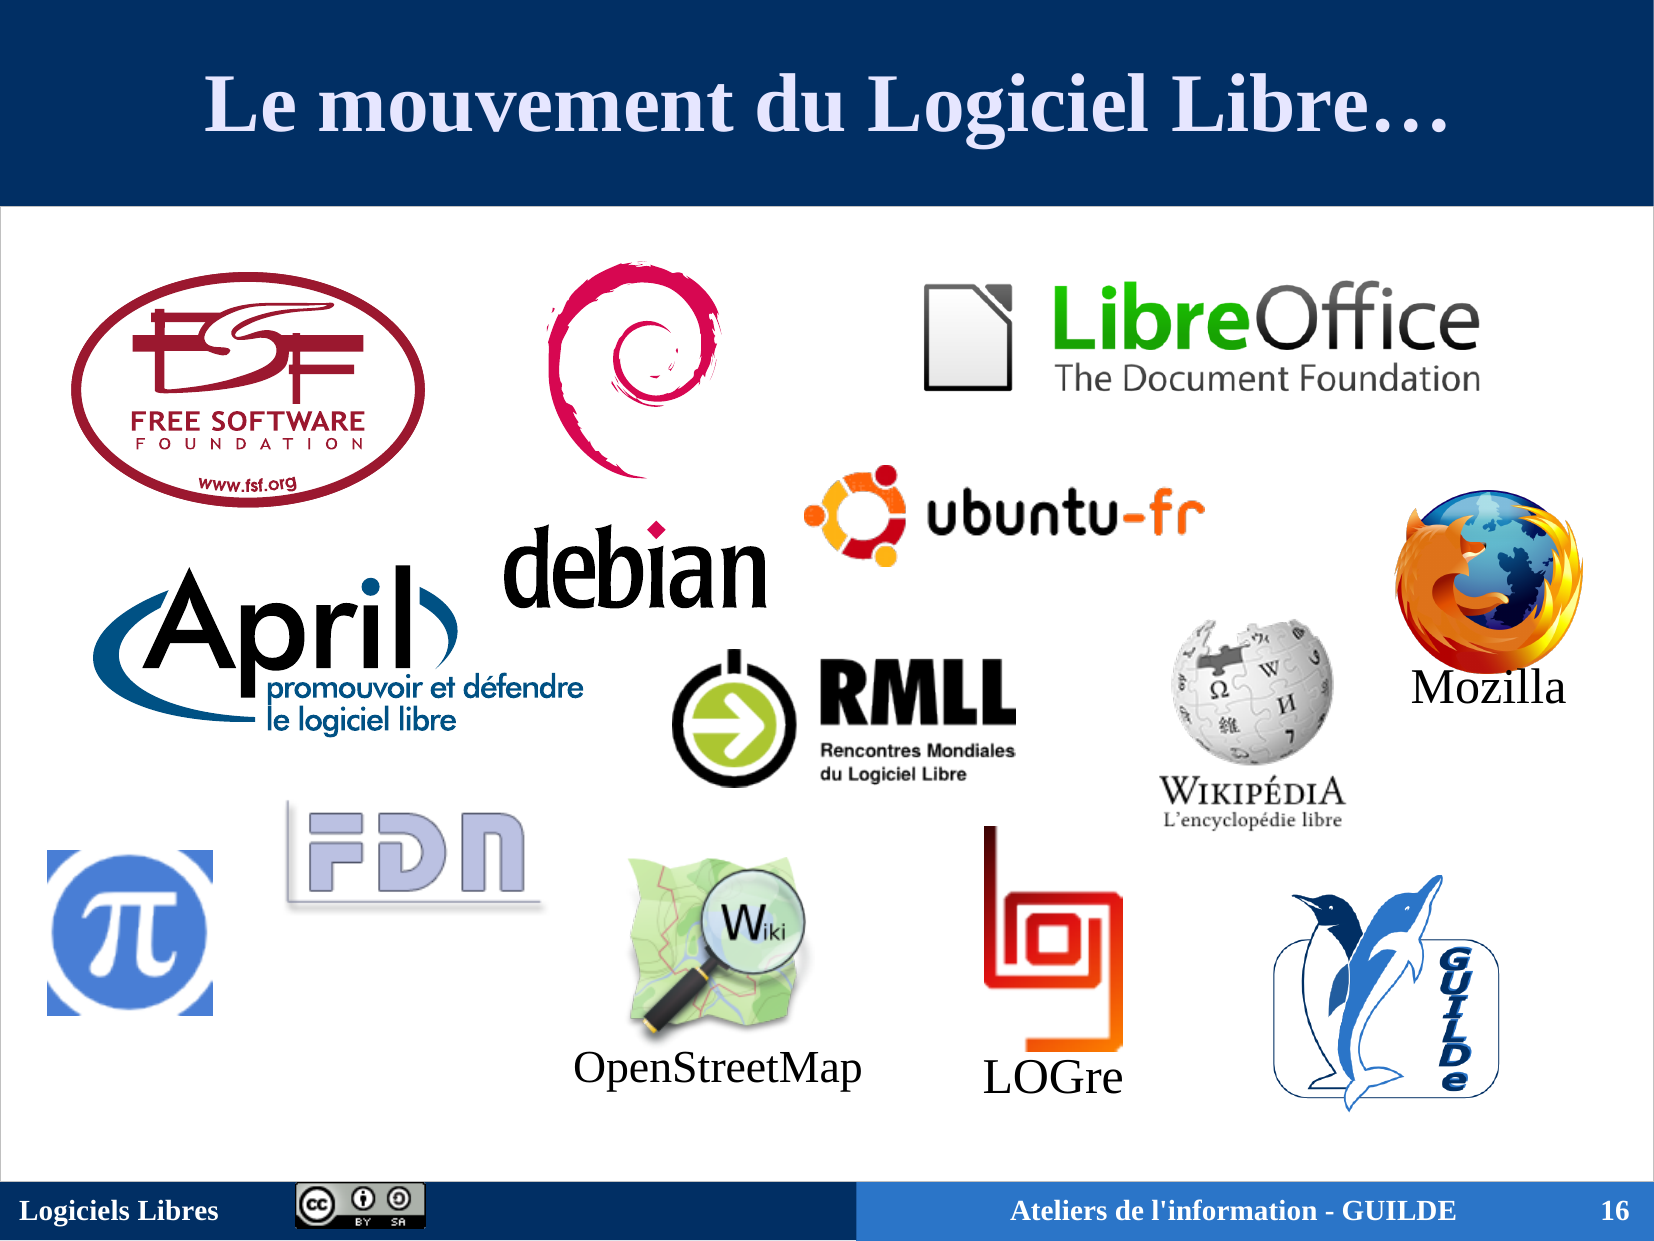

# Le mouvement du Logiciel Libre…
Mozilla
LOGre
OpenStreetMap
16